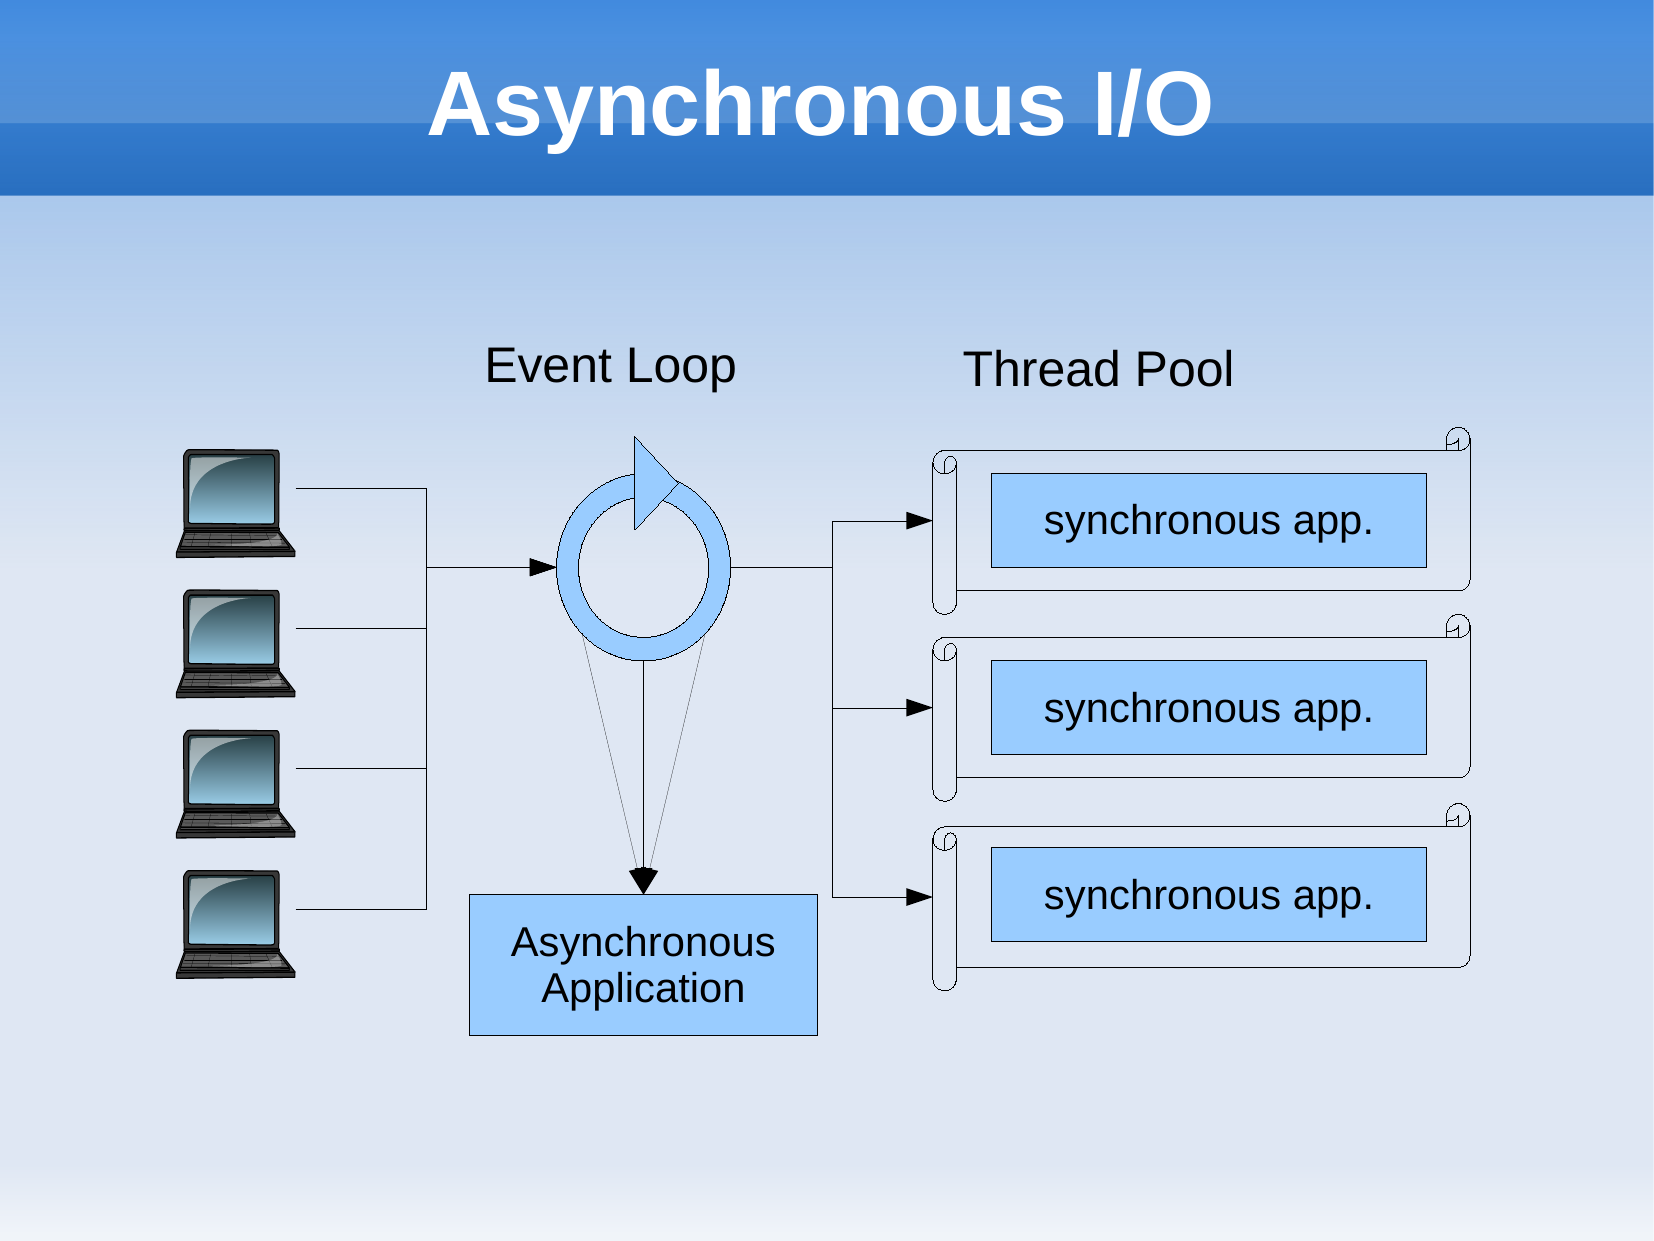

# Asynchronous I/O
Event Loop
Thread Pool
synchronous app.
synchronous app.
synchronous app.
Asynchronous
Application